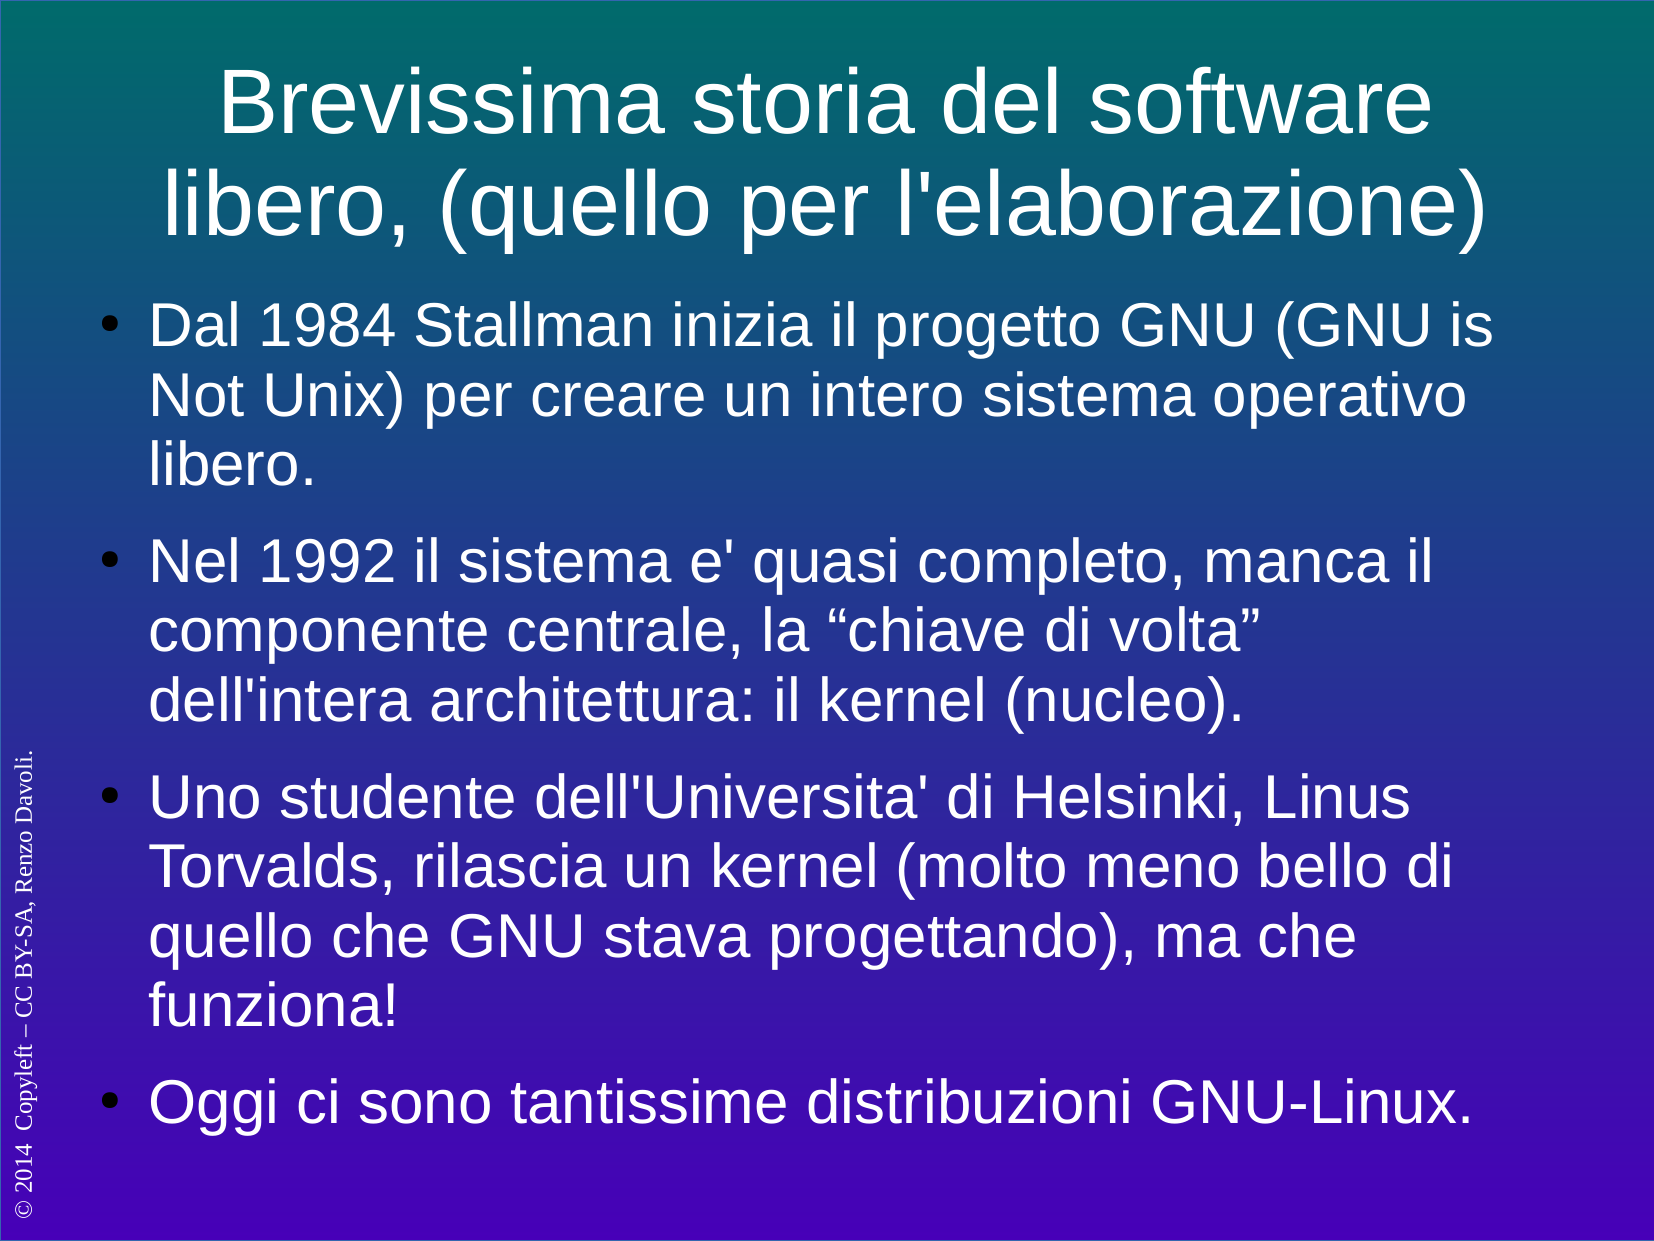

# Brevissima storia del software libero, (quello per l'elaborazione)
Dal 1984 Stallman inizia il progetto GNU (GNU is Not Unix) per creare un intero sistema operativo libero.
Nel 1992 il sistema e' quasi completo, manca il componente centrale, la “chiave di volta” dell'intera architettura: il kernel (nucleo).
Uno studente dell'Universita' di Helsinki, Linus Torvalds, rilascia un kernel (molto meno bello di quello che GNU stava progettando), ma che funziona!
Oggi ci sono tantissime distribuzioni GNU-Linux.